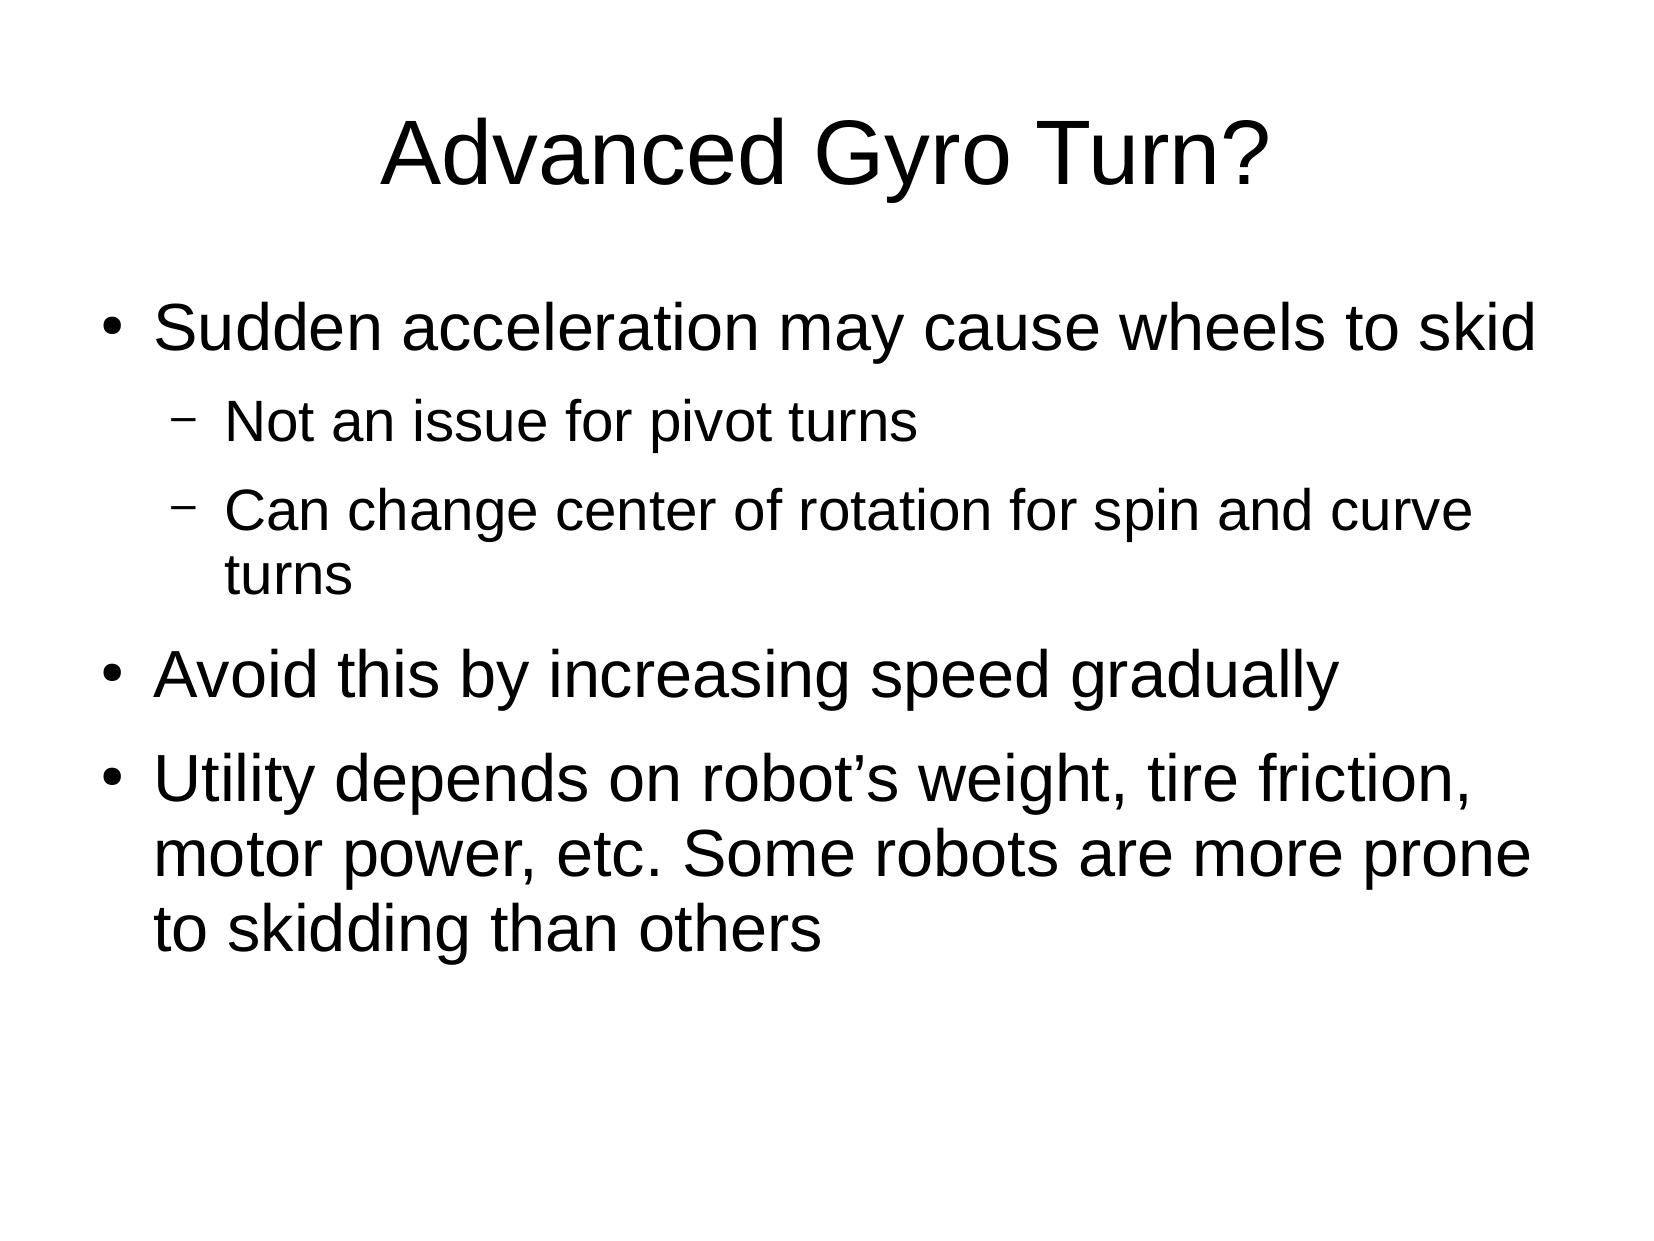

# Advanced Gyro Turn?
Sudden acceleration may cause wheels to skid
Not an issue for pivot turns
Can change center of rotation for spin and curve turns
Avoid this by increasing speed gradually
Utility depends on robot’s weight, tire friction, motor power, etc. Some robots are more prone to skidding than others